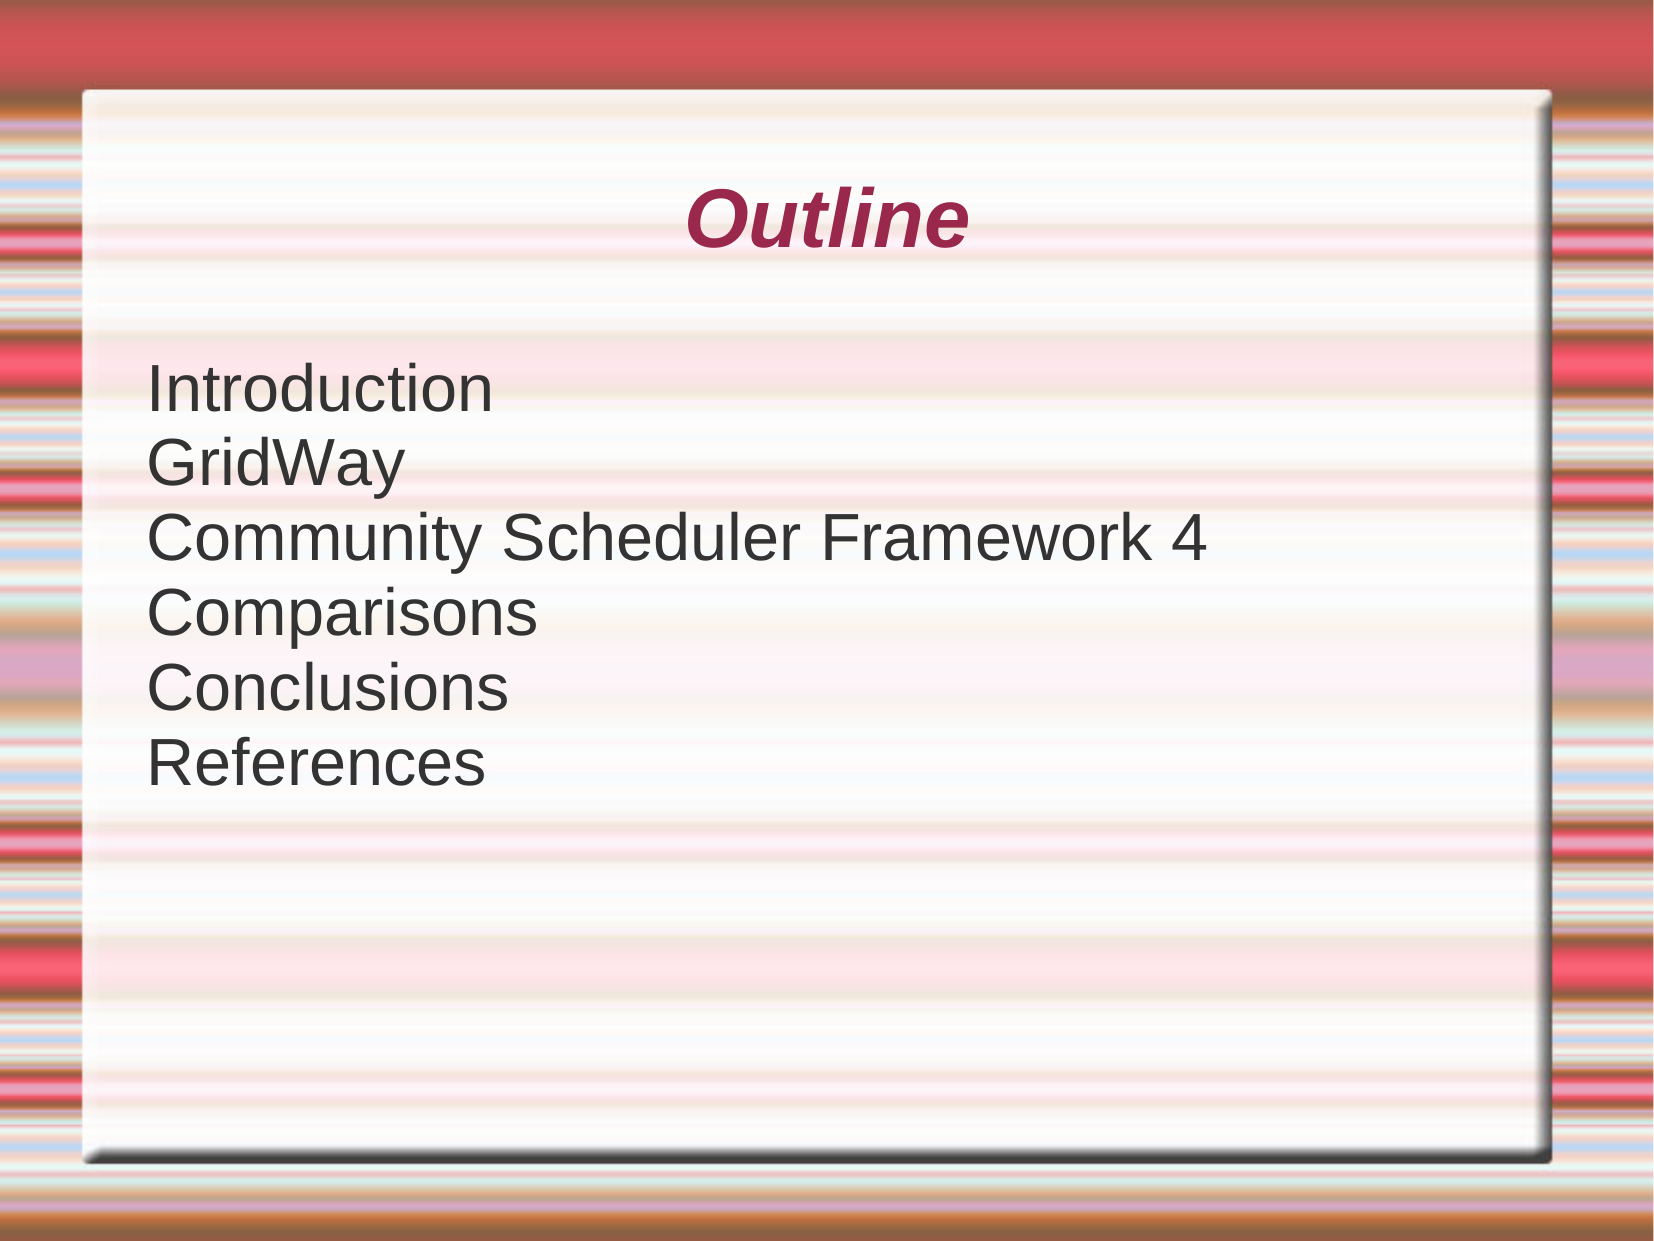

# Outline
Introduction
GridWay
Community Scheduler Framework 4
Comparisons
Conclusions
References